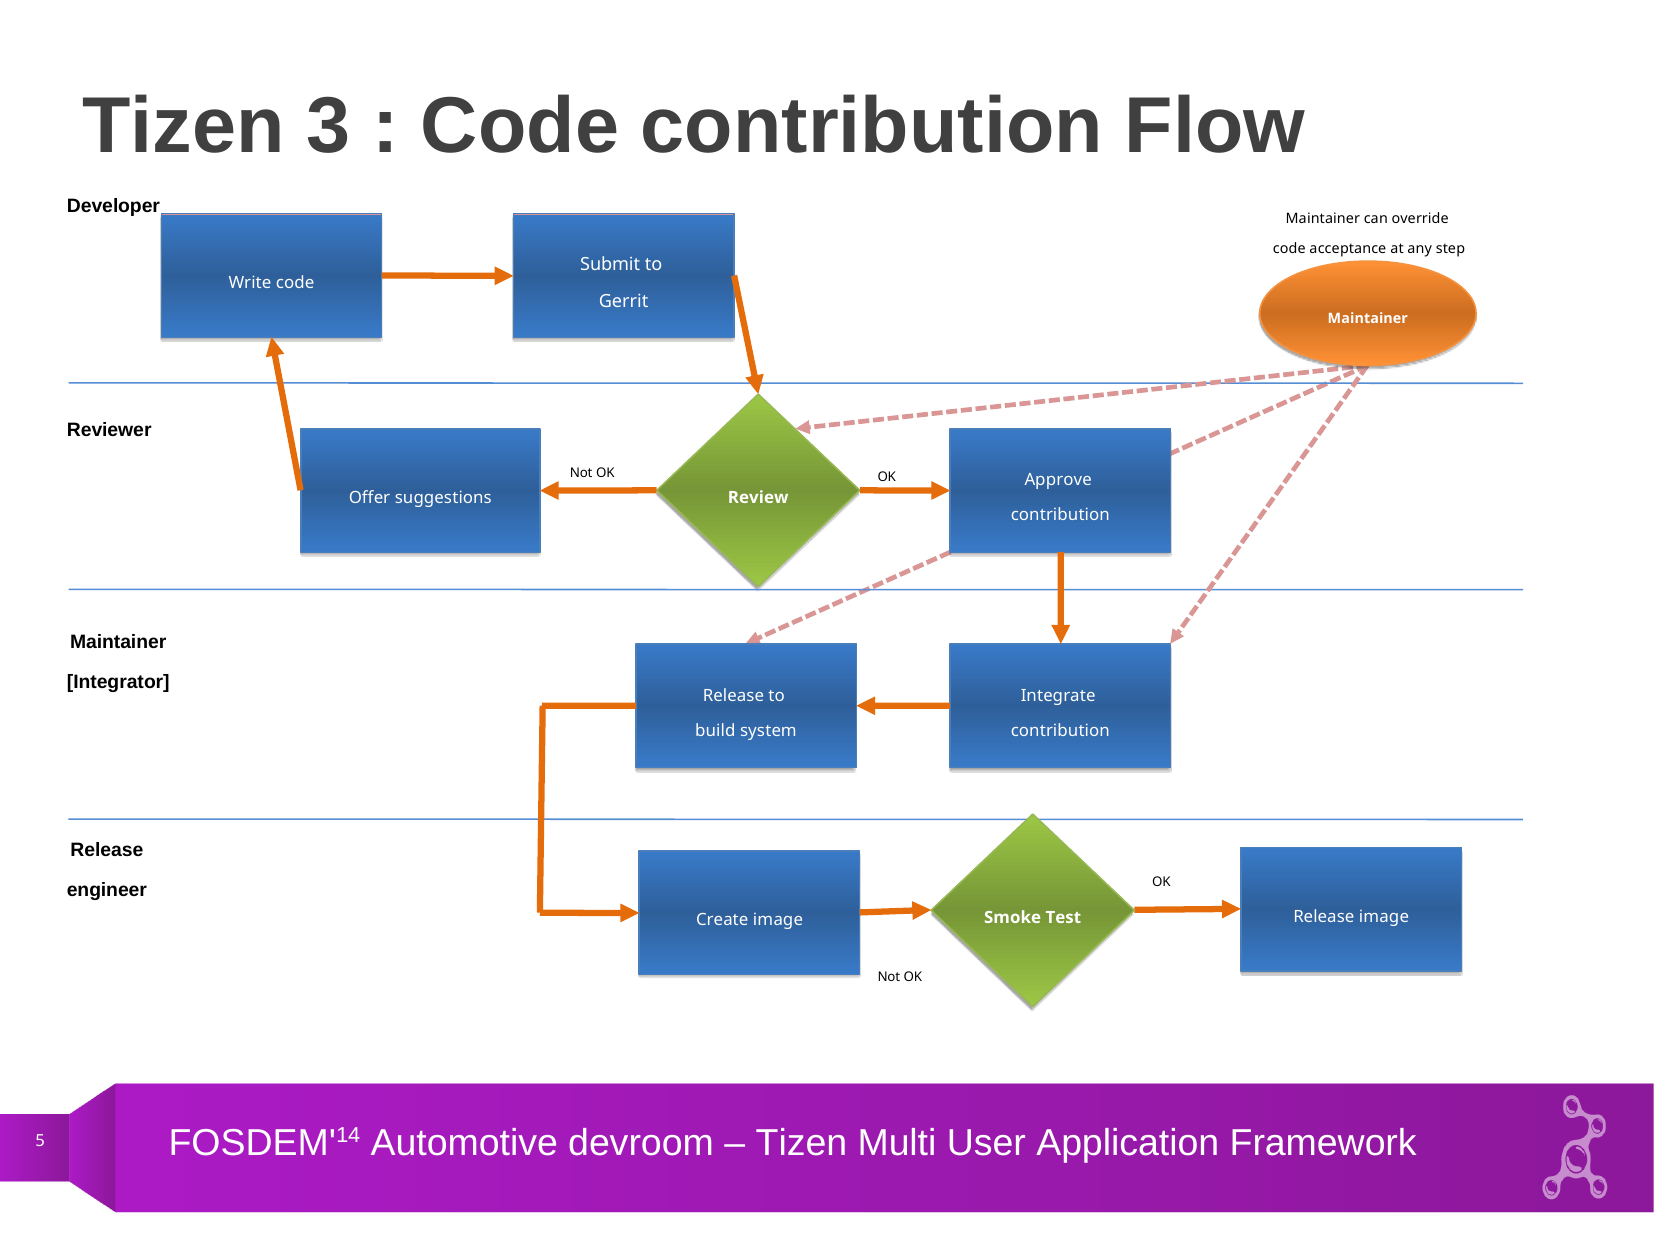

# Tizen 3 : Code contribution Flow
Developer
Maintainer can override
code acceptance at any step
Write code
Submit to
Gerrit
Maintainer
Review
Reviewer
Offer suggestions
Approve
contribution
Not OK
OK
Maintainer
[Integrator]
Release to
build system
Integrate
contribution
Smoke Test
Release
engineer
Release image
Create image
OK
Not OK